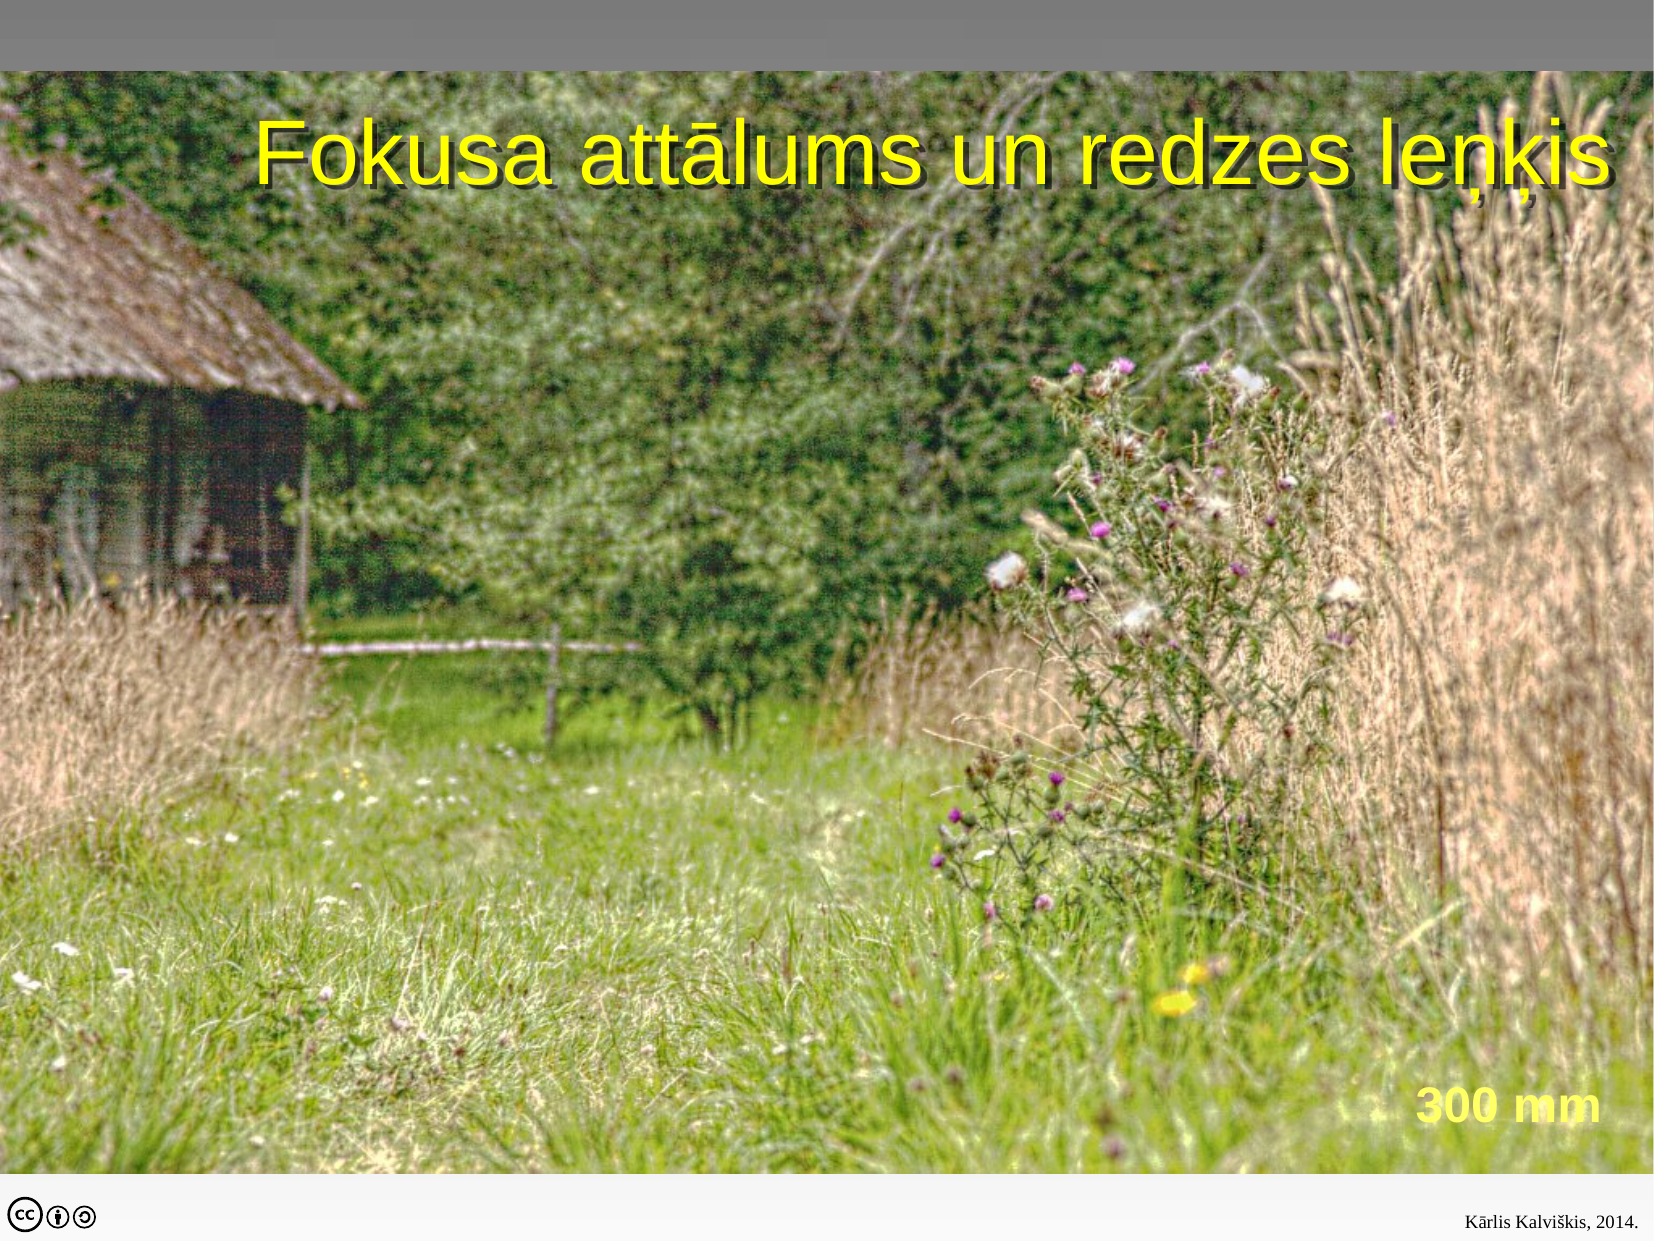

# Fokusa attālums un redzes leņķis
300 mm